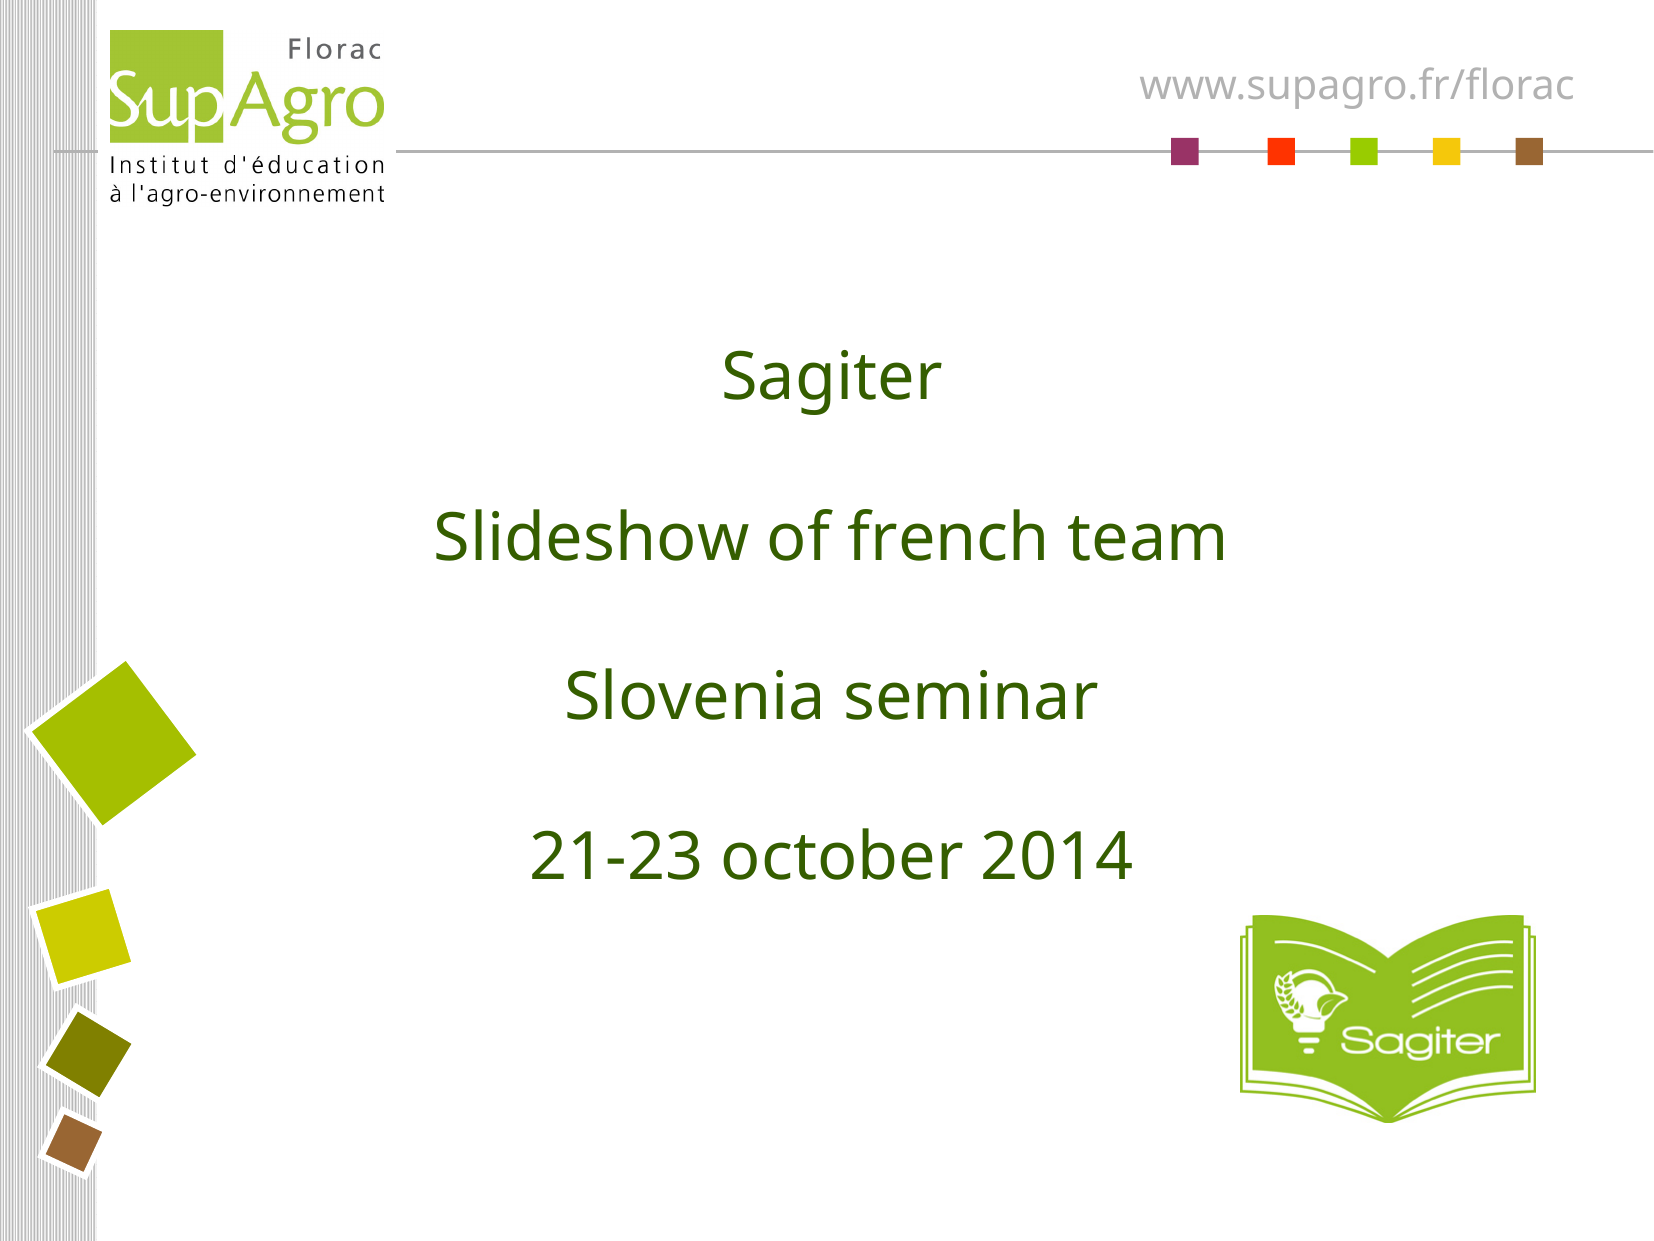

www.supagro.fr/florac
# Sagiter Slideshow of french team Slovenia seminar 21-23 october 2014